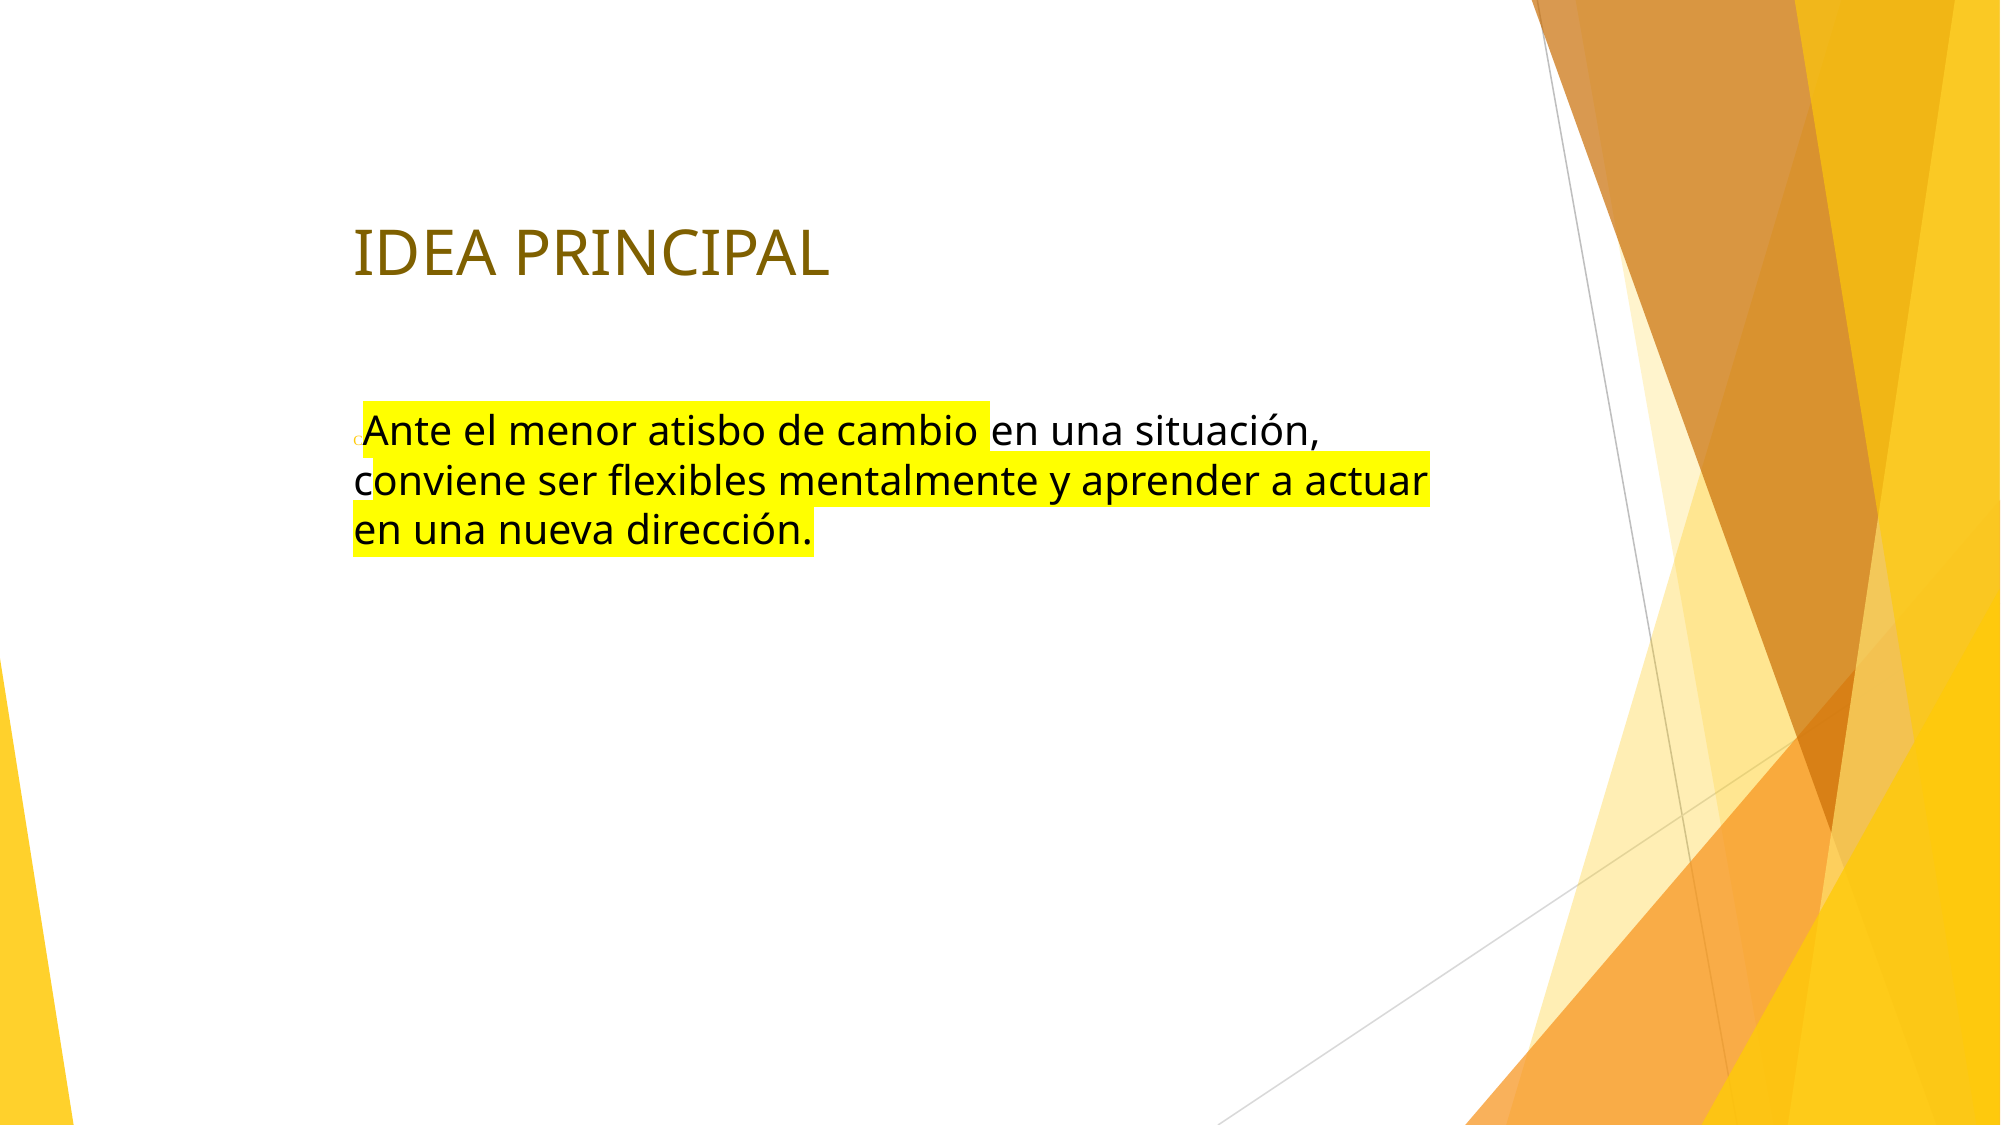

# IDEA PRINCIPAL   CAnte el menor atisbo de cambio en una situación, conviene ser flexibles mentalmente y aprender a actuar en una nueva dirección.